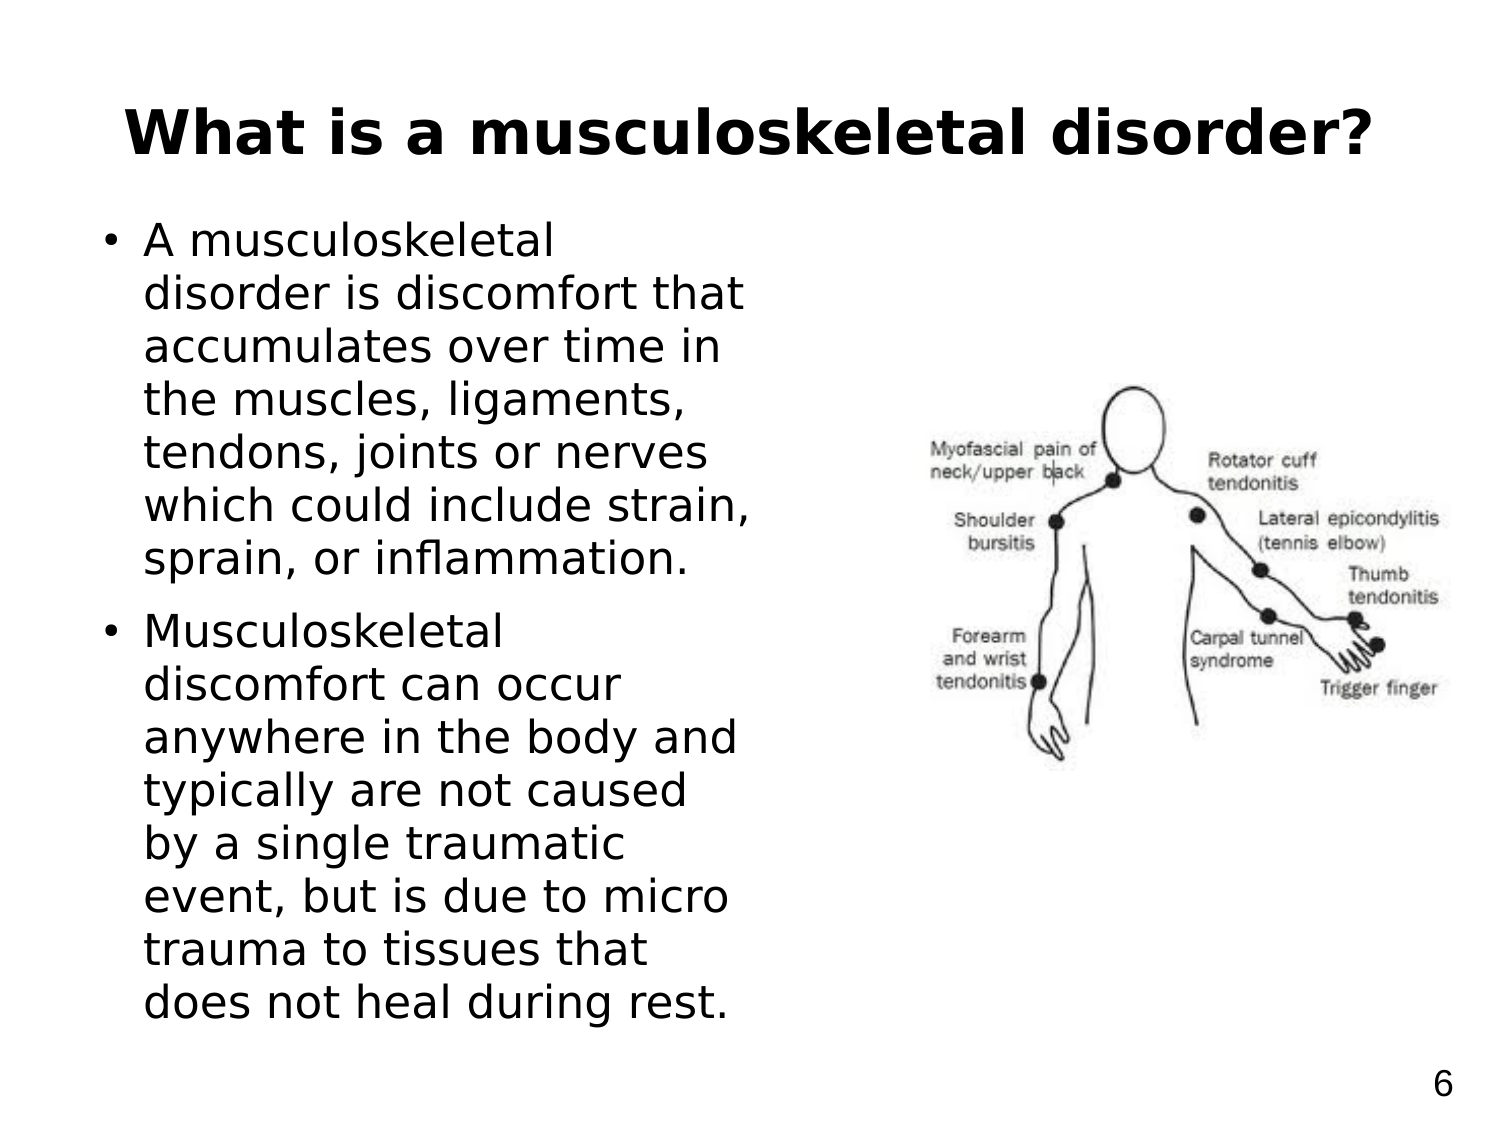

# What is a musculoskeletal disorder?
A musculoskeletal disorder is discomfort that accumulates over time in the muscles, ligaments, tendons, joints or nerves which could include strain, sprain, or inflammation.
Musculoskeletal discomfort can occur anywhere in the body and typically are not caused by a single traumatic event, but is due to micro trauma to tissues that does not heal during rest.